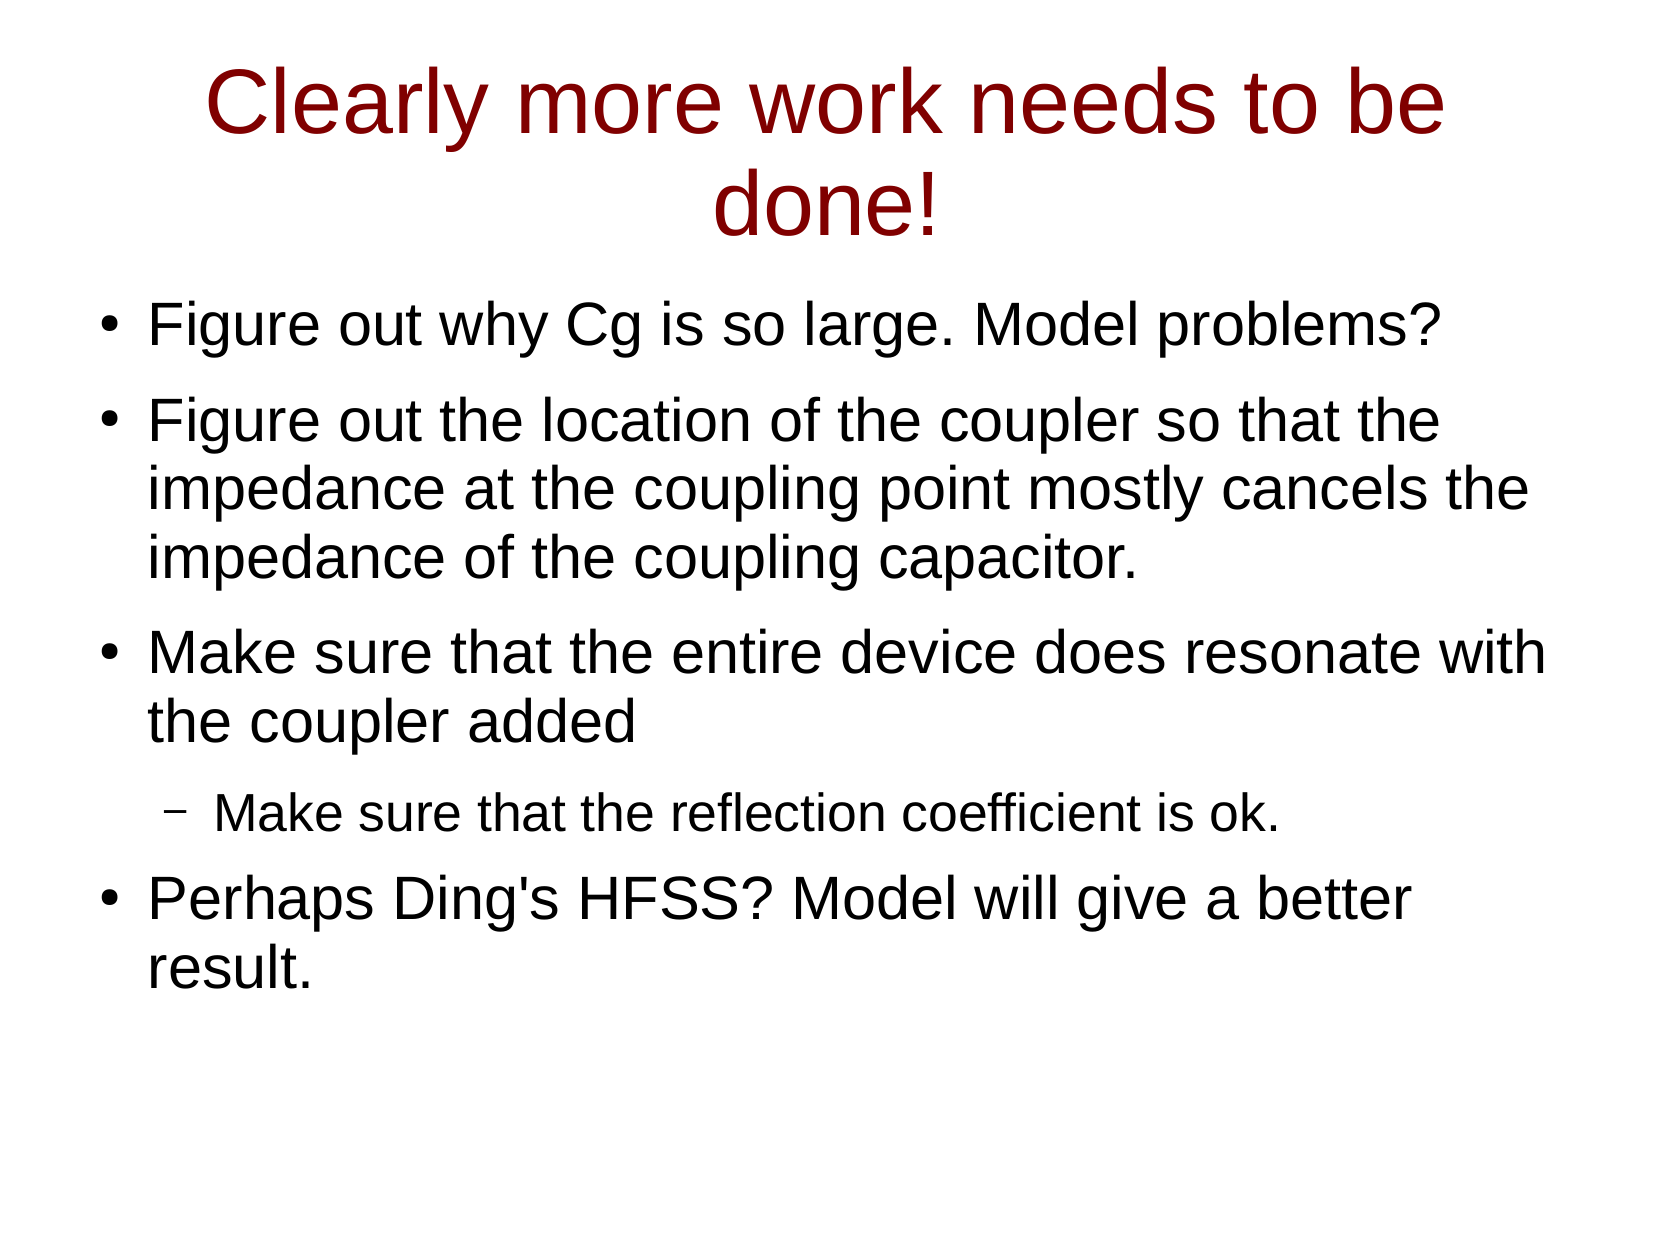

# Clearly more work needs to be done!
Figure out why Cg is so large. Model problems?
Figure out the location of the coupler so that the impedance at the coupling point mostly cancels the impedance of the coupling capacitor.
Make sure that the entire device does resonate with the coupler added
Make sure that the reflection coefficient is ok.
Perhaps Ding's HFSS? Model will give a better result.